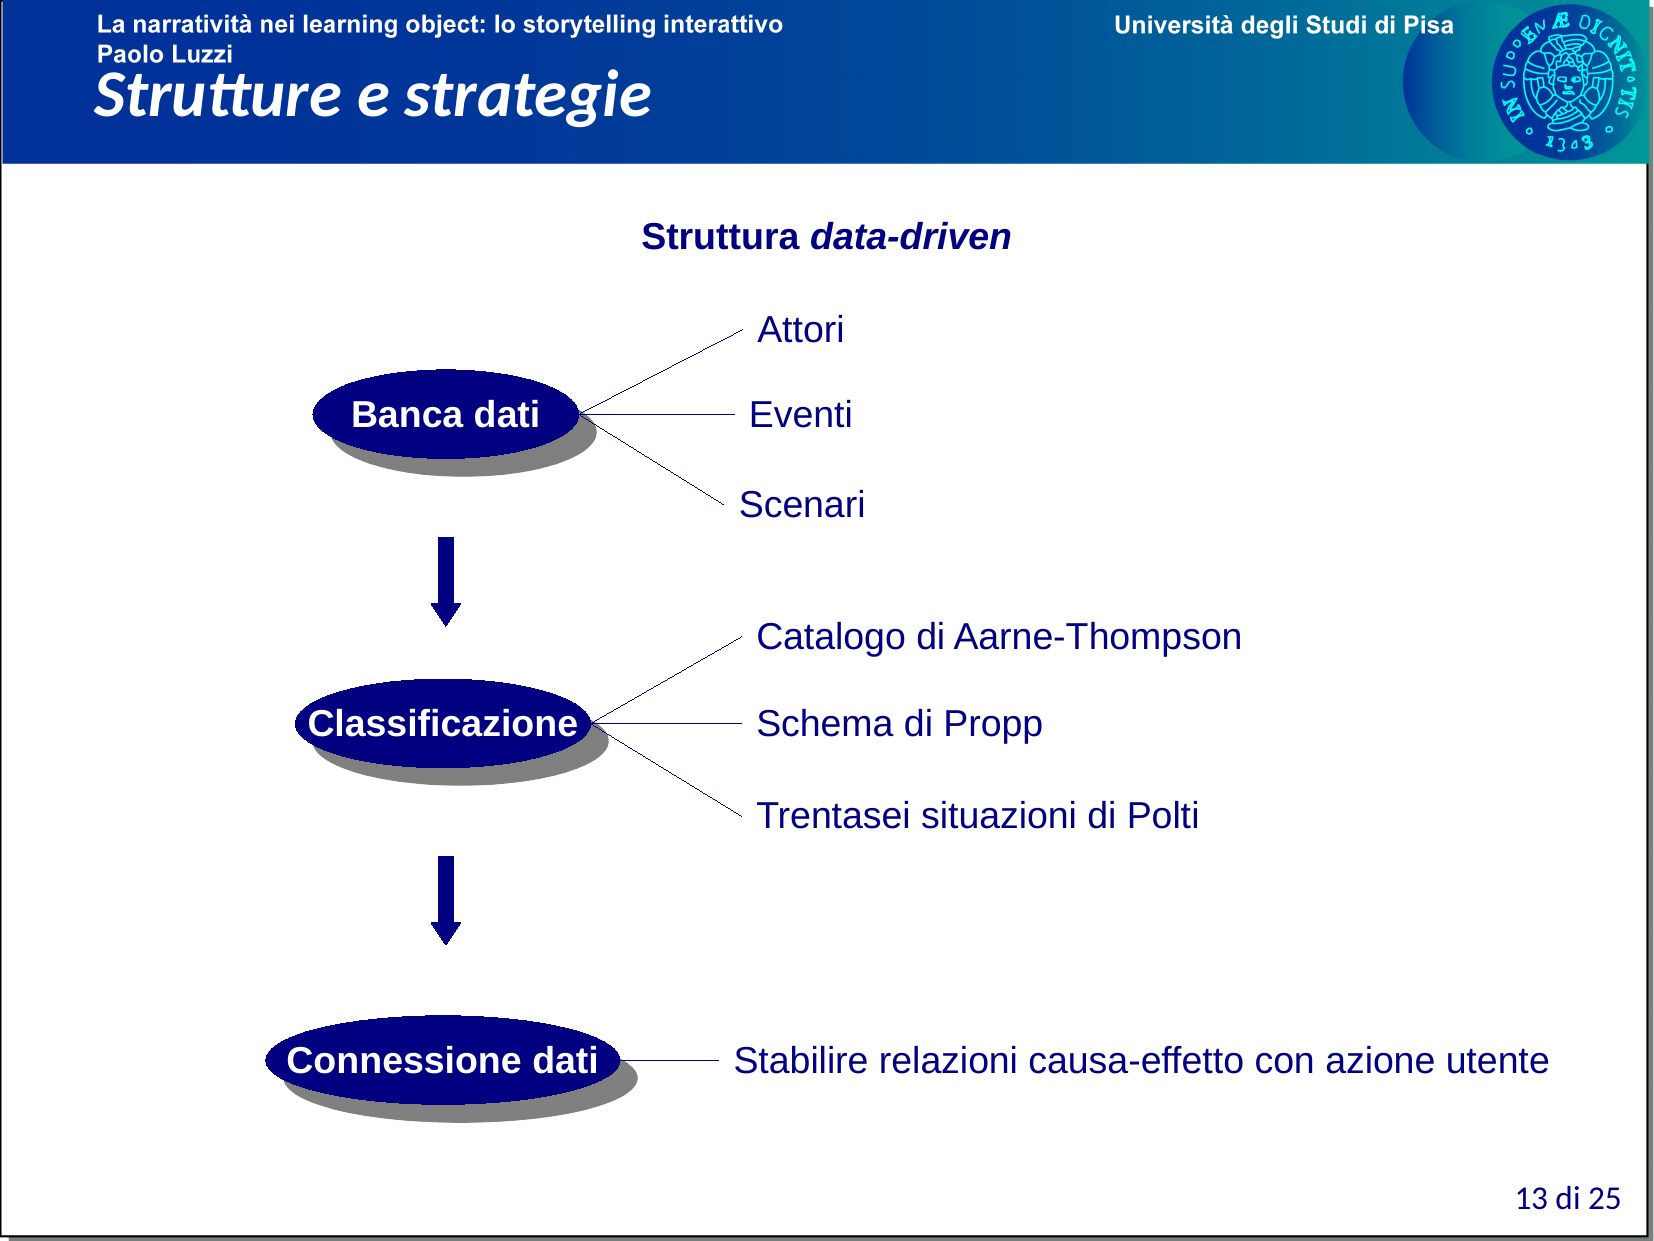

Strutture e strategie
Struttura data-driven
Attori
Banca dati
Eventi
Scenari
Catalogo di Aarne-Thompson
Classificazione
Schema di Propp
Trentasei situazioni di Polti
Connessione dati
Stabilire relazioni causa-effetto con azione utente
13
13 di 25